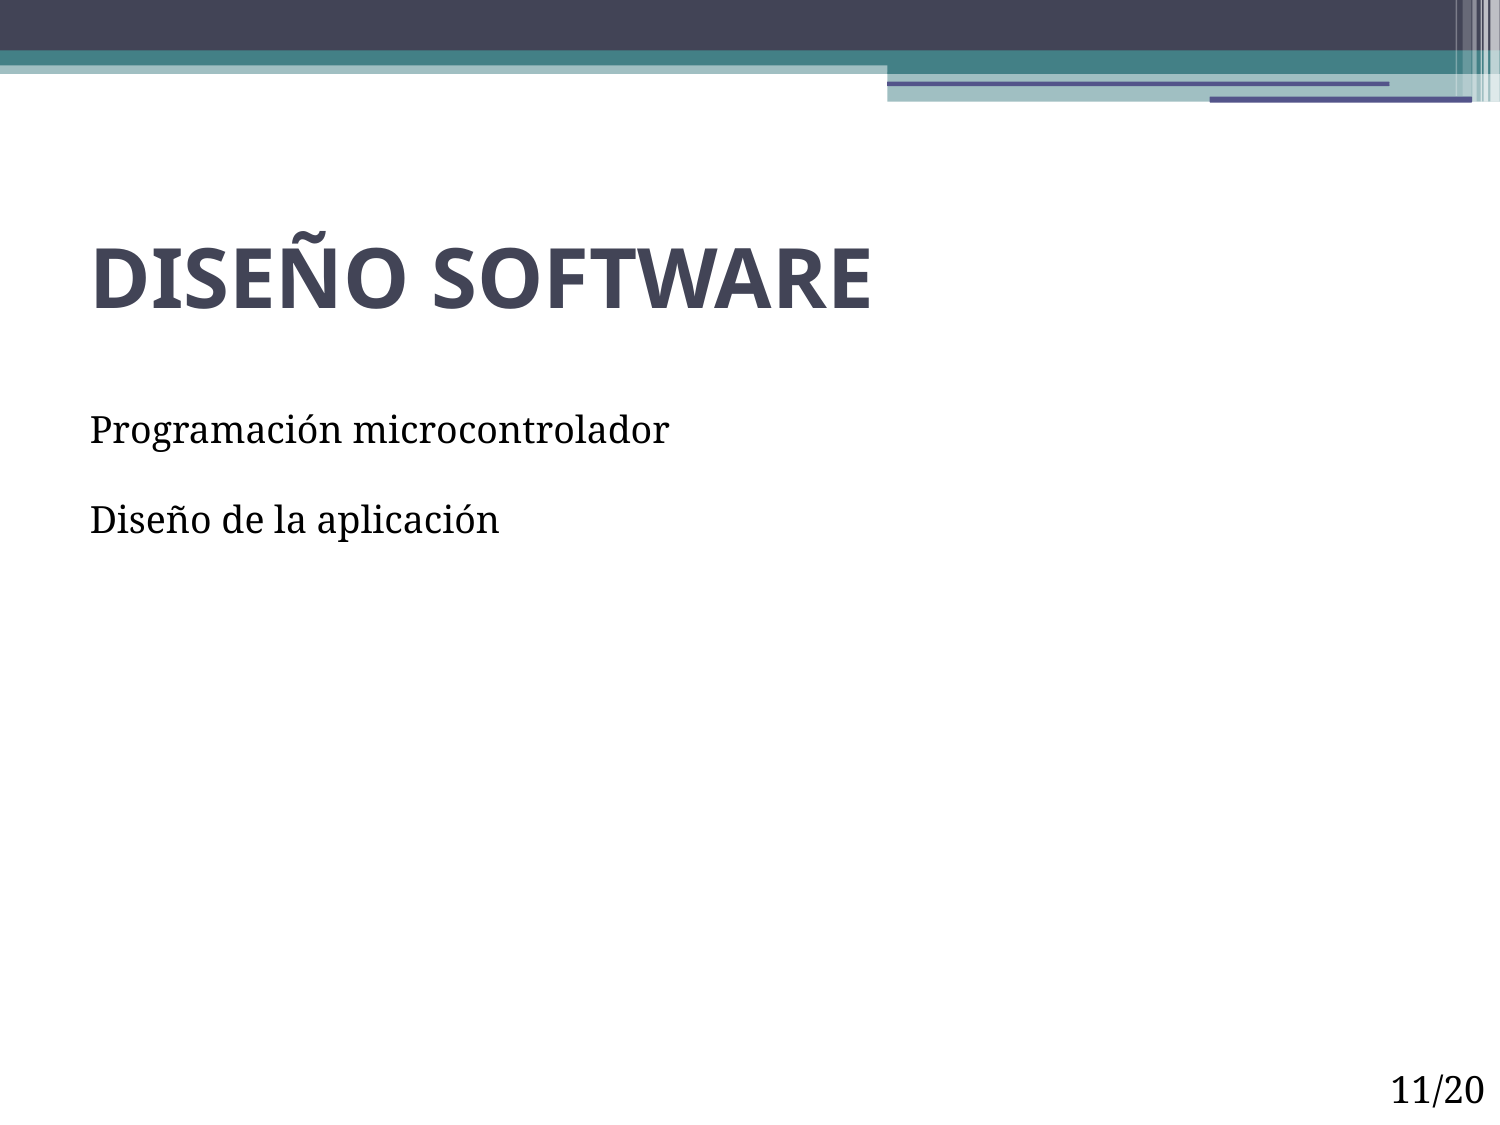

# DISEÑO SOFTWARE
Programación microcontrolador
Diseño de la aplicación